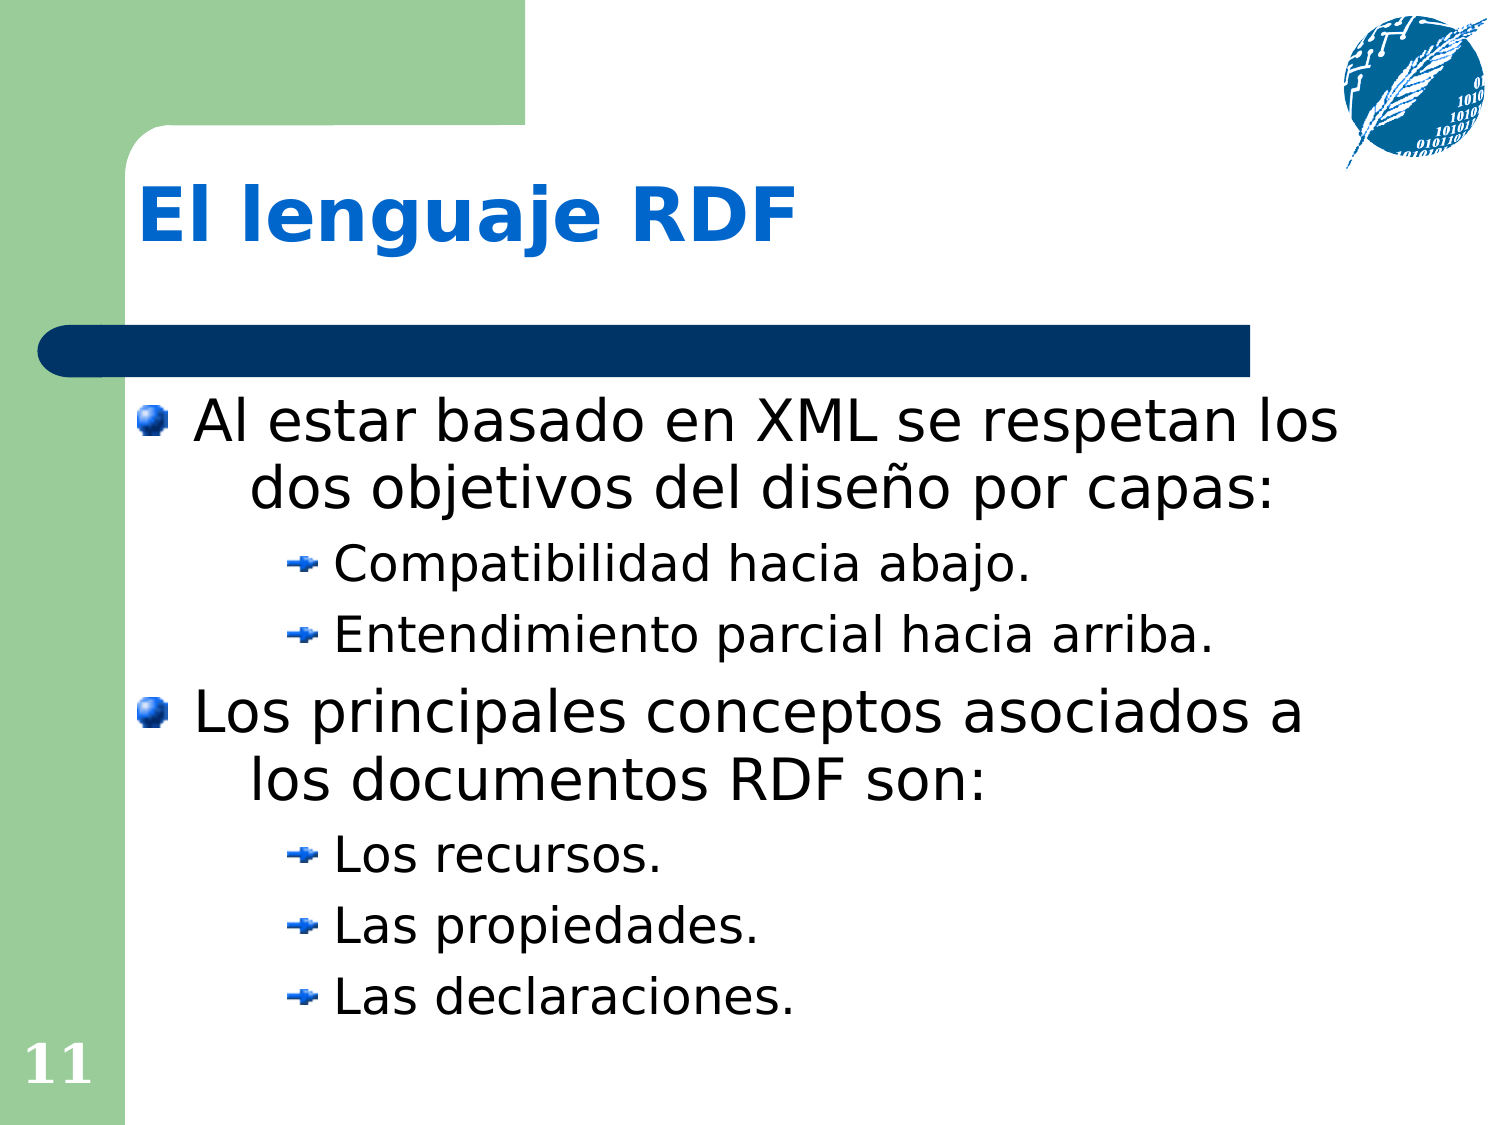

# El lenguaje RDF
Al estar basado en XML se respetan los dos objetivos del diseño por capas:
Compatibilidad hacia abajo.
Entendimiento parcial hacia arriba.
Los principales conceptos asociados a los documentos RDF son:
Los recursos.
Las propiedades.
Las declaraciones.
11